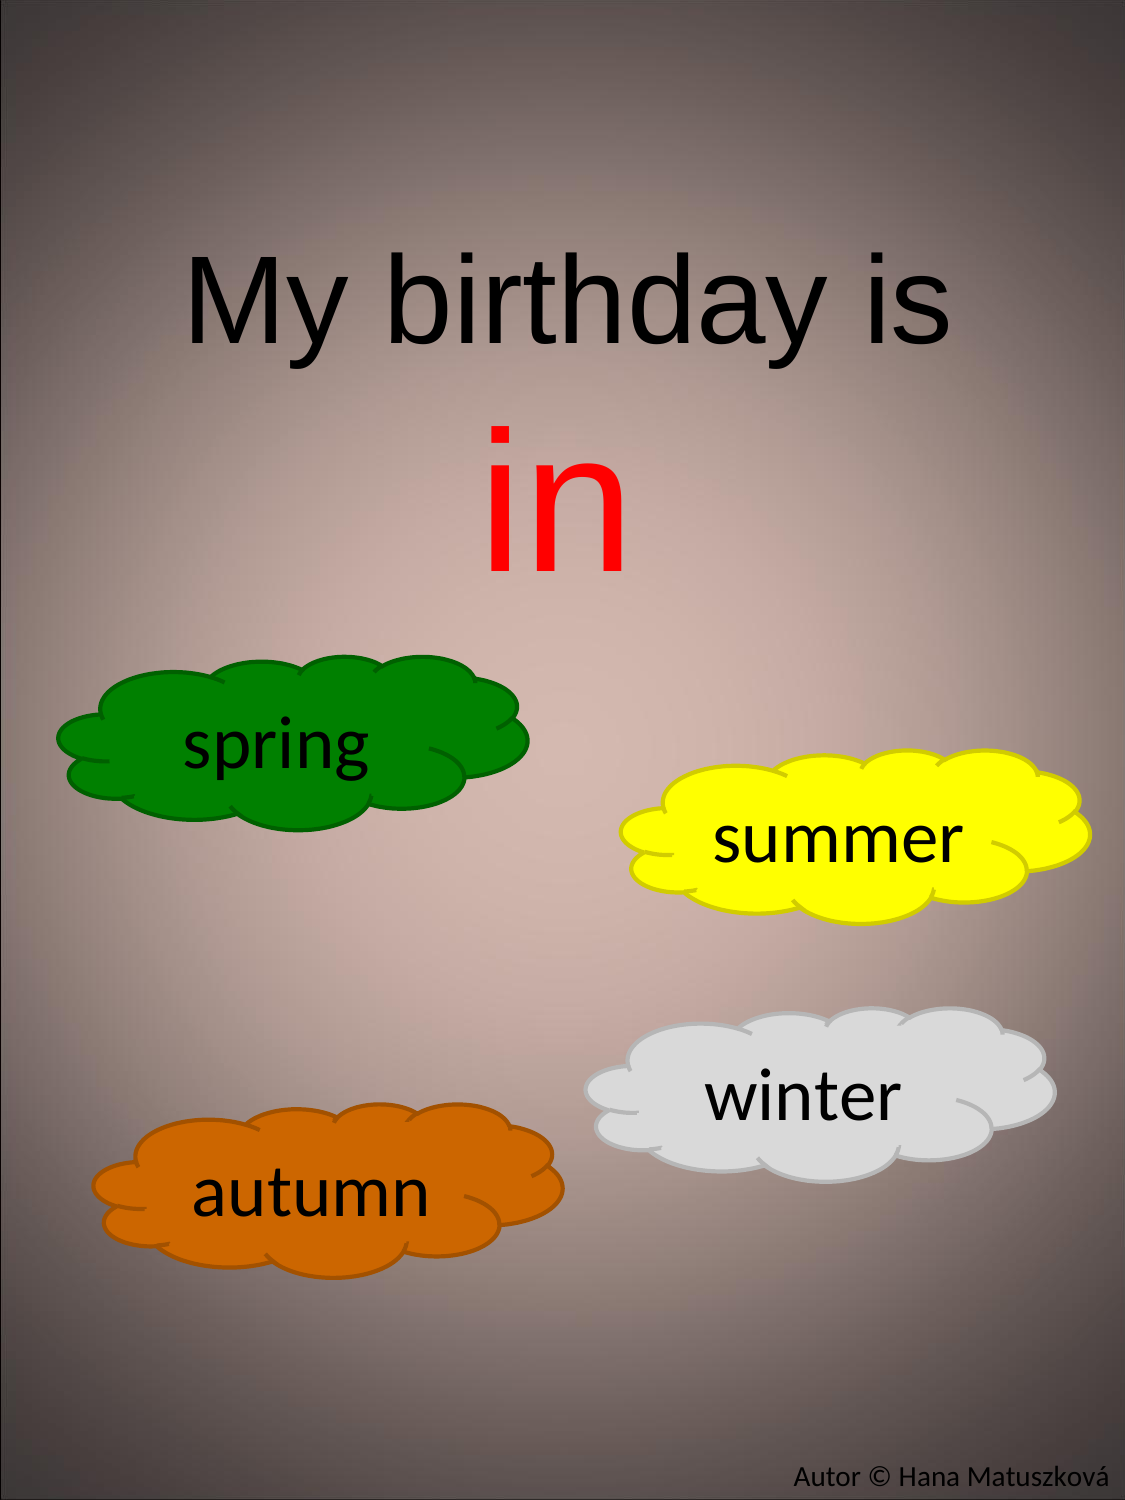

My birthday is
in
spring
summer
winter
autumn
Autor © Hana Matuszková